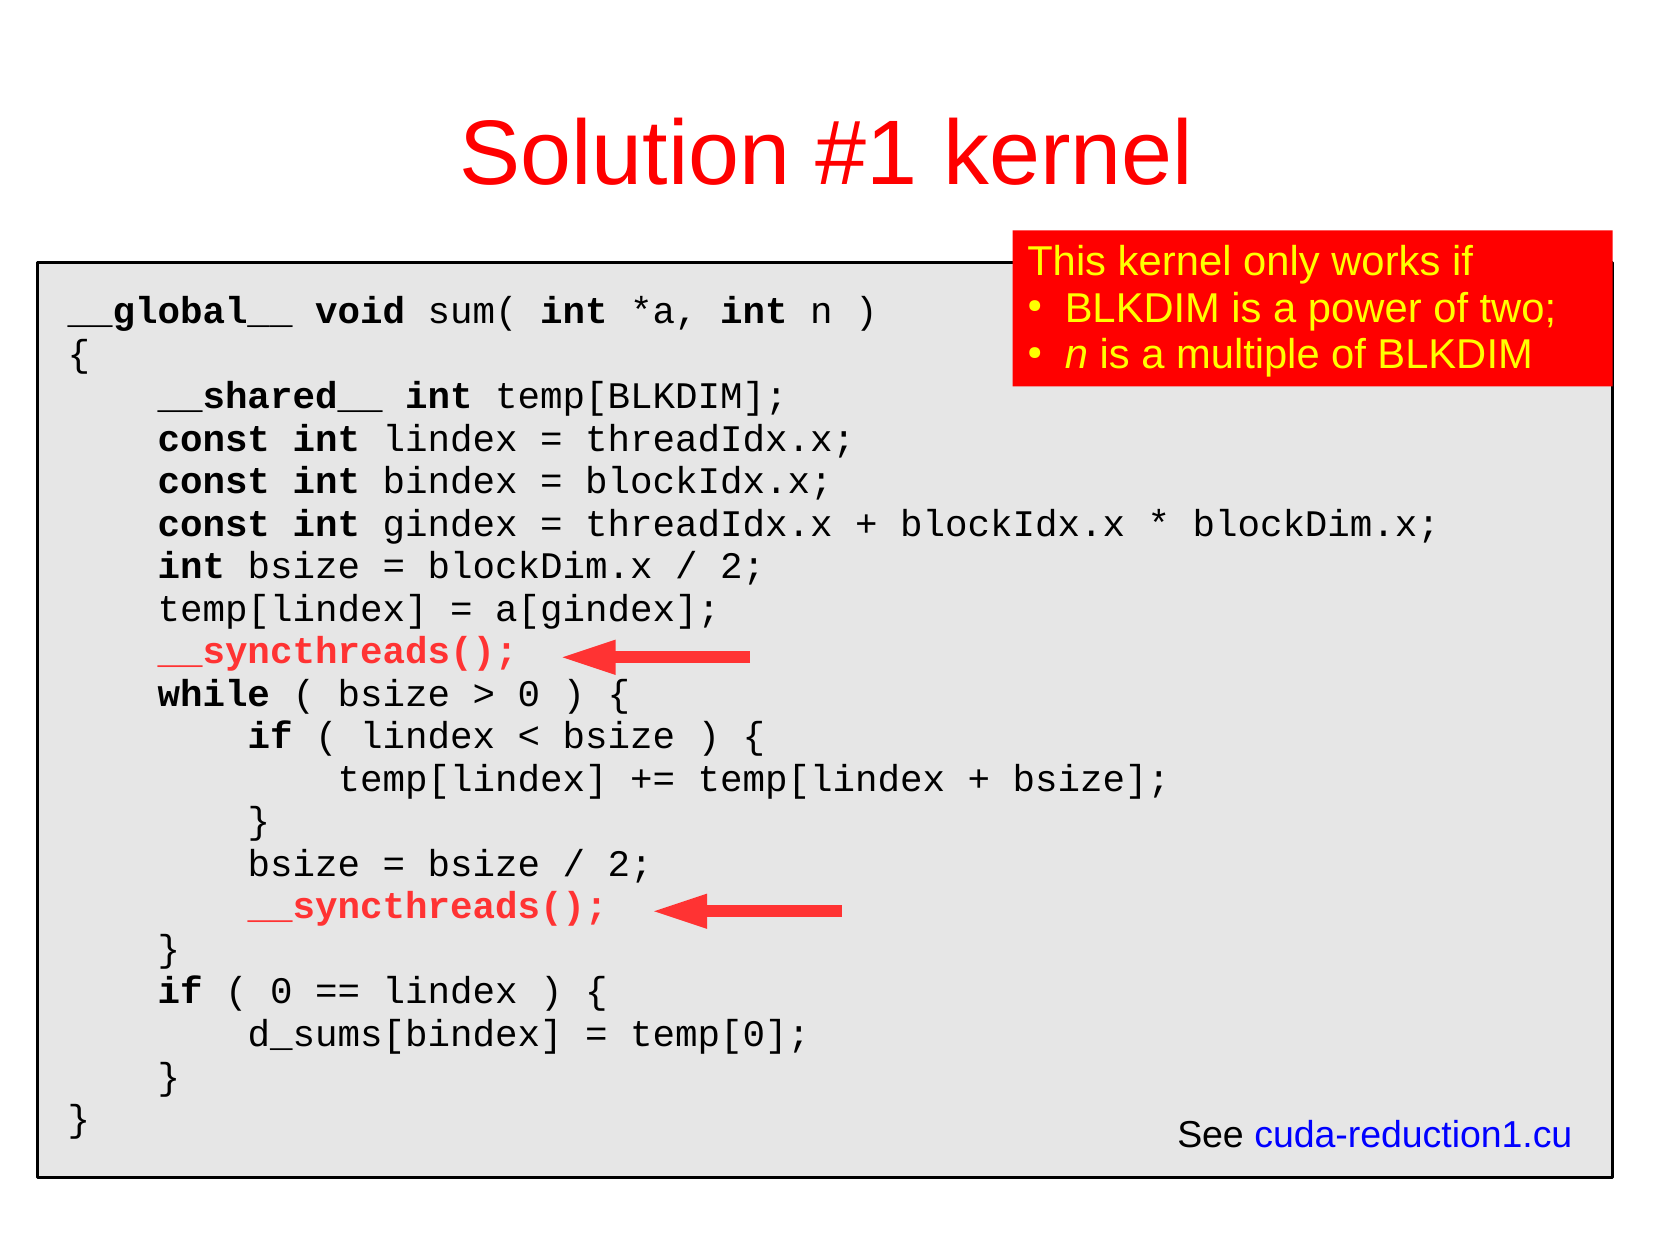

# Solution #1 kernel
This kernel only works if
BLKDIM is a power of two;
n is a multiple of BLKDIM
__global__ void sum( int *a, int n )
{
 __shared__ int temp[BLKDIM];
 const int lindex = threadIdx.x;
 const int bindex = blockIdx.x;
 const int gindex = threadIdx.x + blockIdx.x * blockDim.x;
 int bsize = blockDim.x / 2;
 temp[lindex] = a[gindex];
 __syncthreads();
 while ( bsize > 0 ) {
 if ( lindex < bsize ) {
 temp[lindex] += temp[lindex + bsize];
 }
 bsize = bsize / 2;
 __syncthreads();
 }
 if ( 0 == lindex ) {
 d_sums[bindex] = temp[0];
 }
}
See cuda-reduction1.cu
CUDA Programming
99